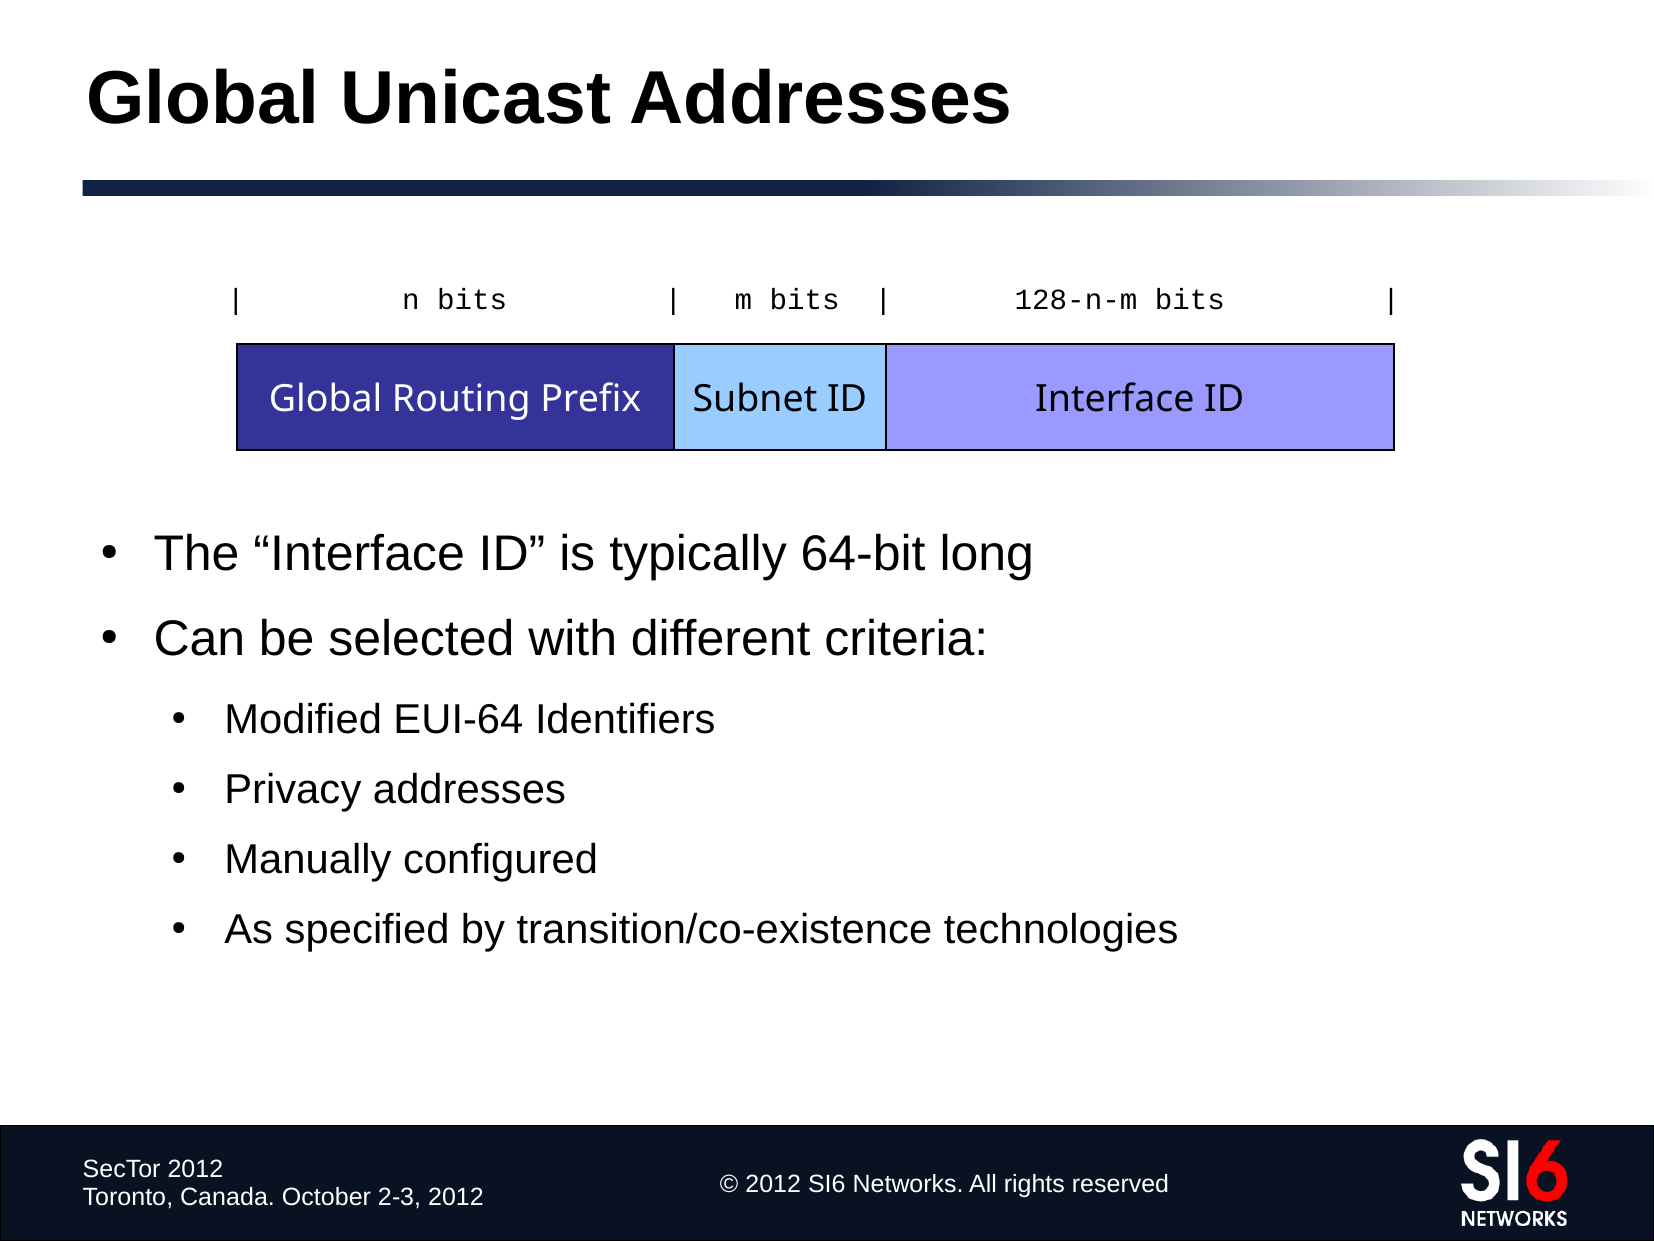

# Global Unicast Addresses
 | n bits | m bits | 128-n-m bits |
Global Routing Prefix
Subnet ID
Interface ID
The “Interface ID” is typically 64-bit long
Can be selected with different criteria:
Modified EUI-64 Identifiers
Privacy addresses
Manually configured
As specified by transition/co-existence technologies